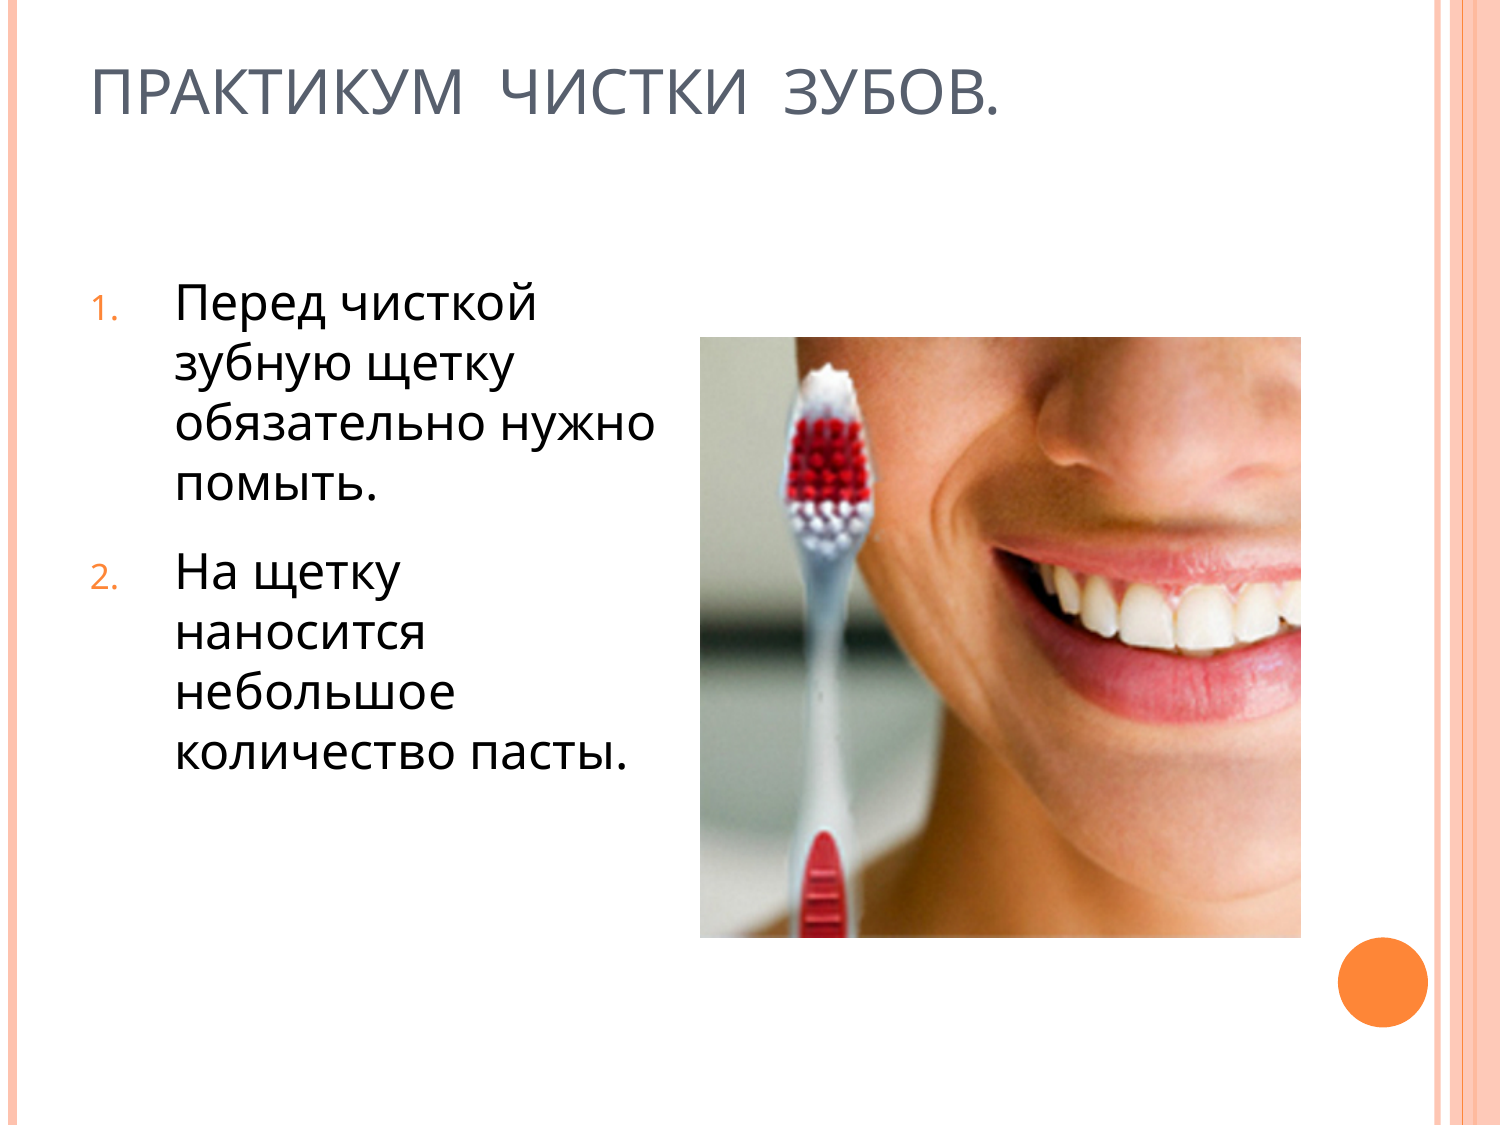

# ПРАКТИКУМ ЧИСТКИ ЗУБОВ.
Перед чисткой зубную щетку обязательно нужно помыть.
На щетку наносится небольшое количество пасты.